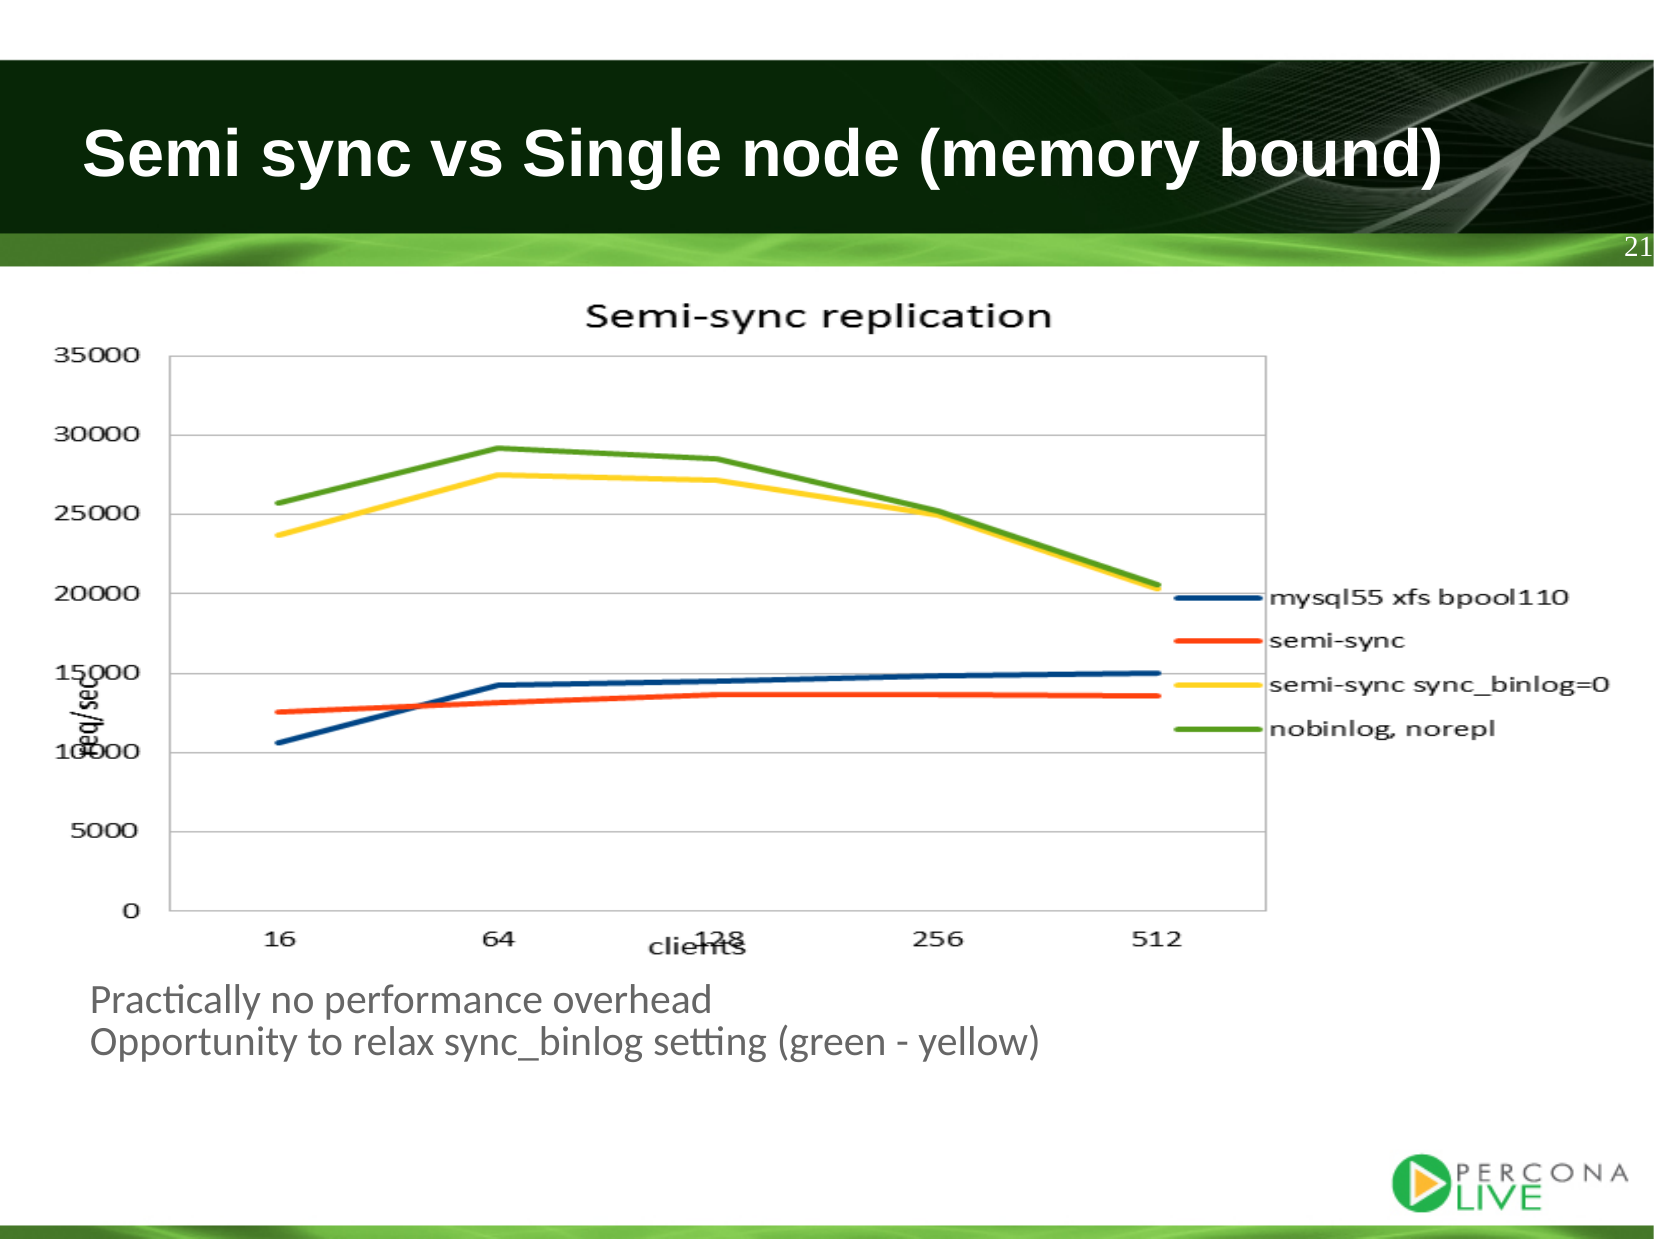

# Semi sync vs Single node (memory bound)
21
Practically no performance overhead
Opportunity to relax sync_binlog setting (green - yellow)